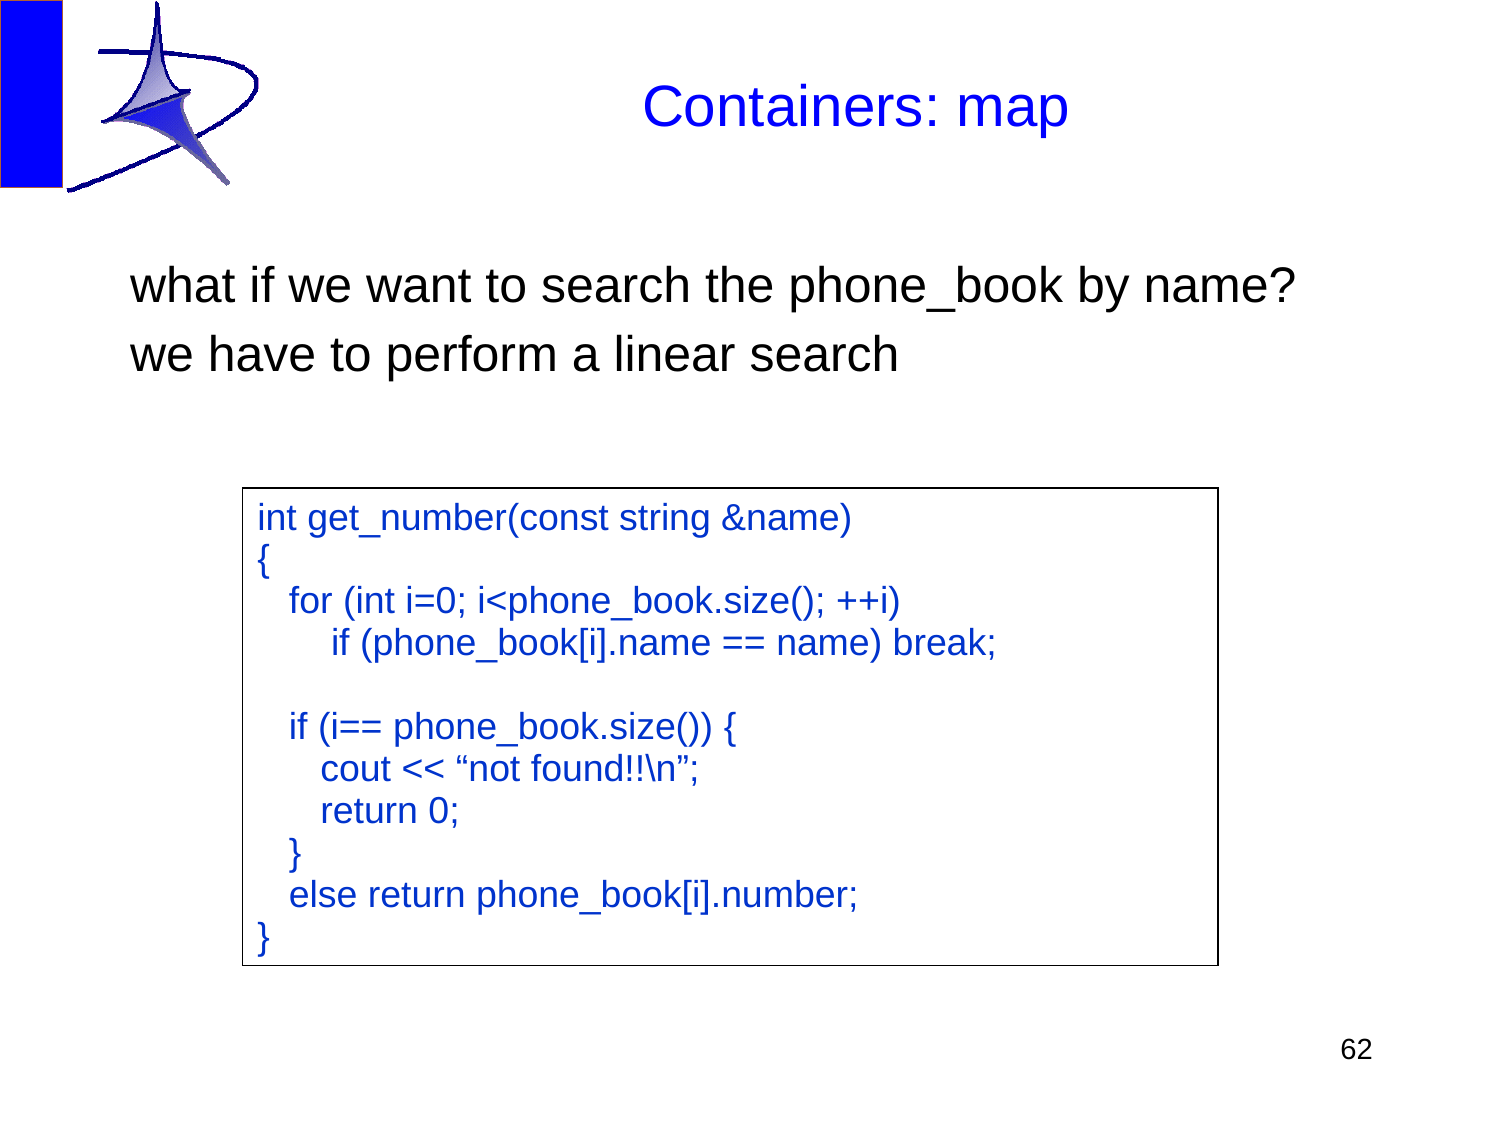

# Containers: map
what if we want to search the phone_book by name?
we have to perform a linear search
int get_number(const string &name)
{
 for (int i=0; i<phone_book.size(); ++i)
 if (phone_book[i].name == name) break;
 if (i== phone_book.size()) {
 cout << “not found!!\n”;
 return 0;
 }
 else return phone_book[i].number;
}
62